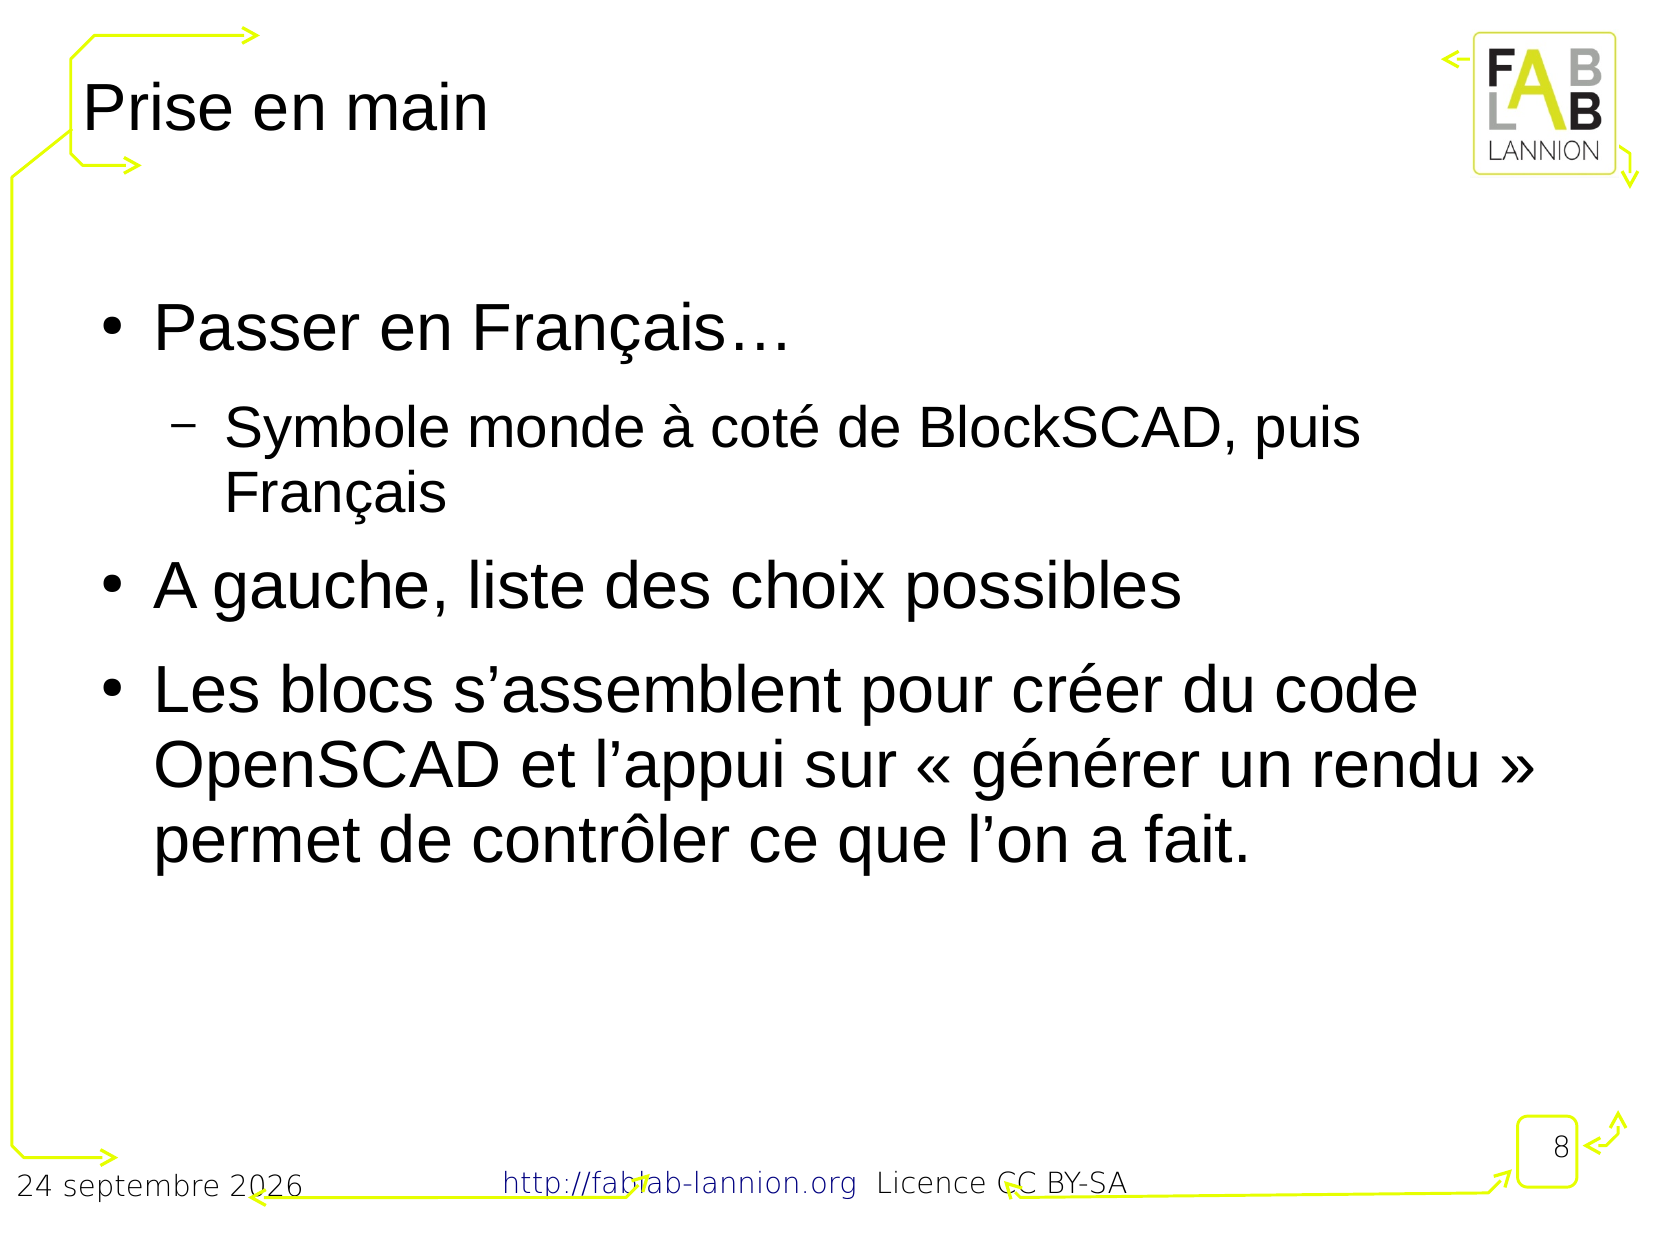

# Prise en main
Passer en Français…
Symbole monde à coté de BlockSCAD, puis Français
A gauche, liste des choix possibles
Les blocs s’assemblent pour créer du code OpenSCAD et l’appui sur « générer un rendu » permet de contrôler ce que l’on a fait.
8